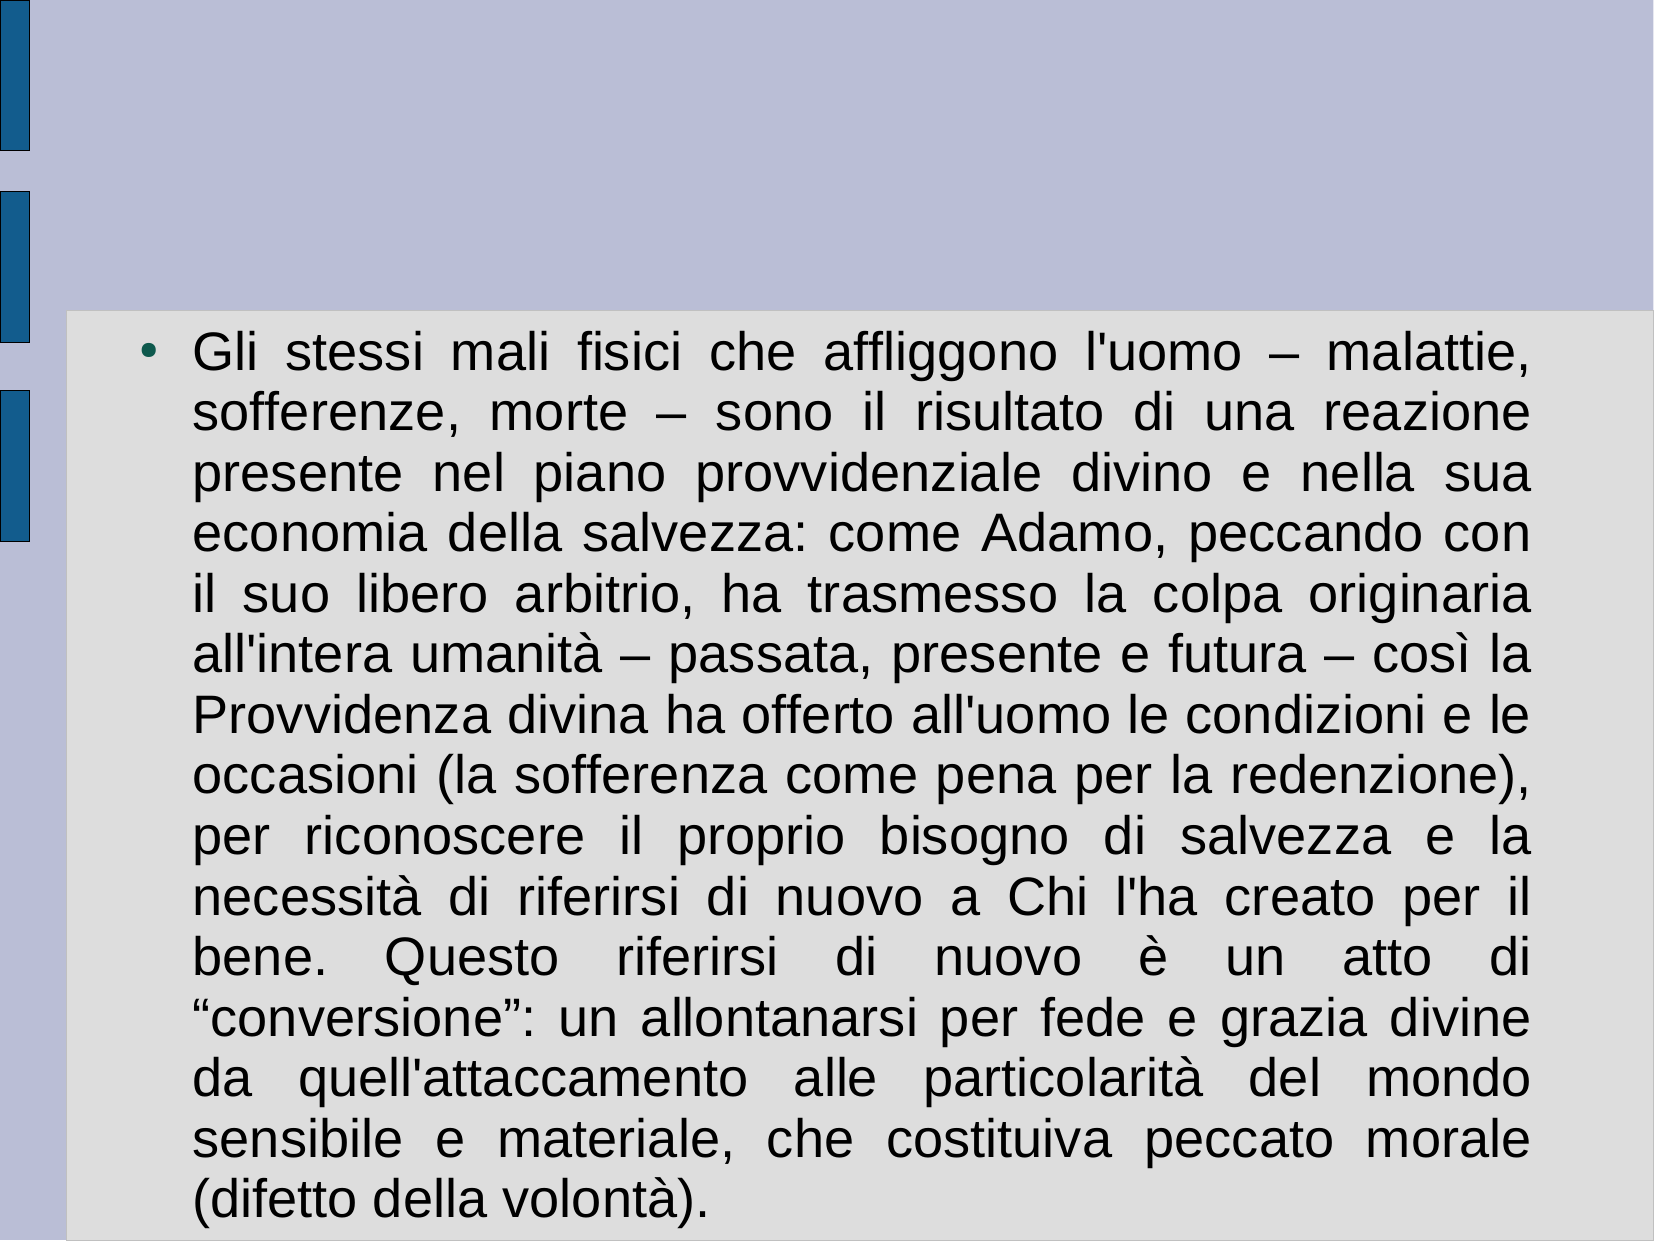

#
Gli stessi mali fisici che affliggono l'uomo – malattie, sofferenze, morte – sono il risultato di una reazione presente nel piano provvidenziale divino e nella sua economia della salvezza: come Adamo, peccando con il suo libero arbitrio, ha trasmesso la colpa originaria all'intera umanità – passata, presente e futura – così la Provvidenza divina ha offerto all'uomo le condizioni e le occasioni (la sofferenza come pena per la redenzione), per riconoscere il proprio bisogno di salvezza e la necessità di riferirsi di nuovo a Chi l'ha creato per il bene. Questo riferirsi di nuovo è un atto di “conversione”: un allontanarsi per fede e grazia divine da quell'attaccamento alle particolarità del mondo sensibile e materiale, che costituiva peccato morale (difetto della volontà).